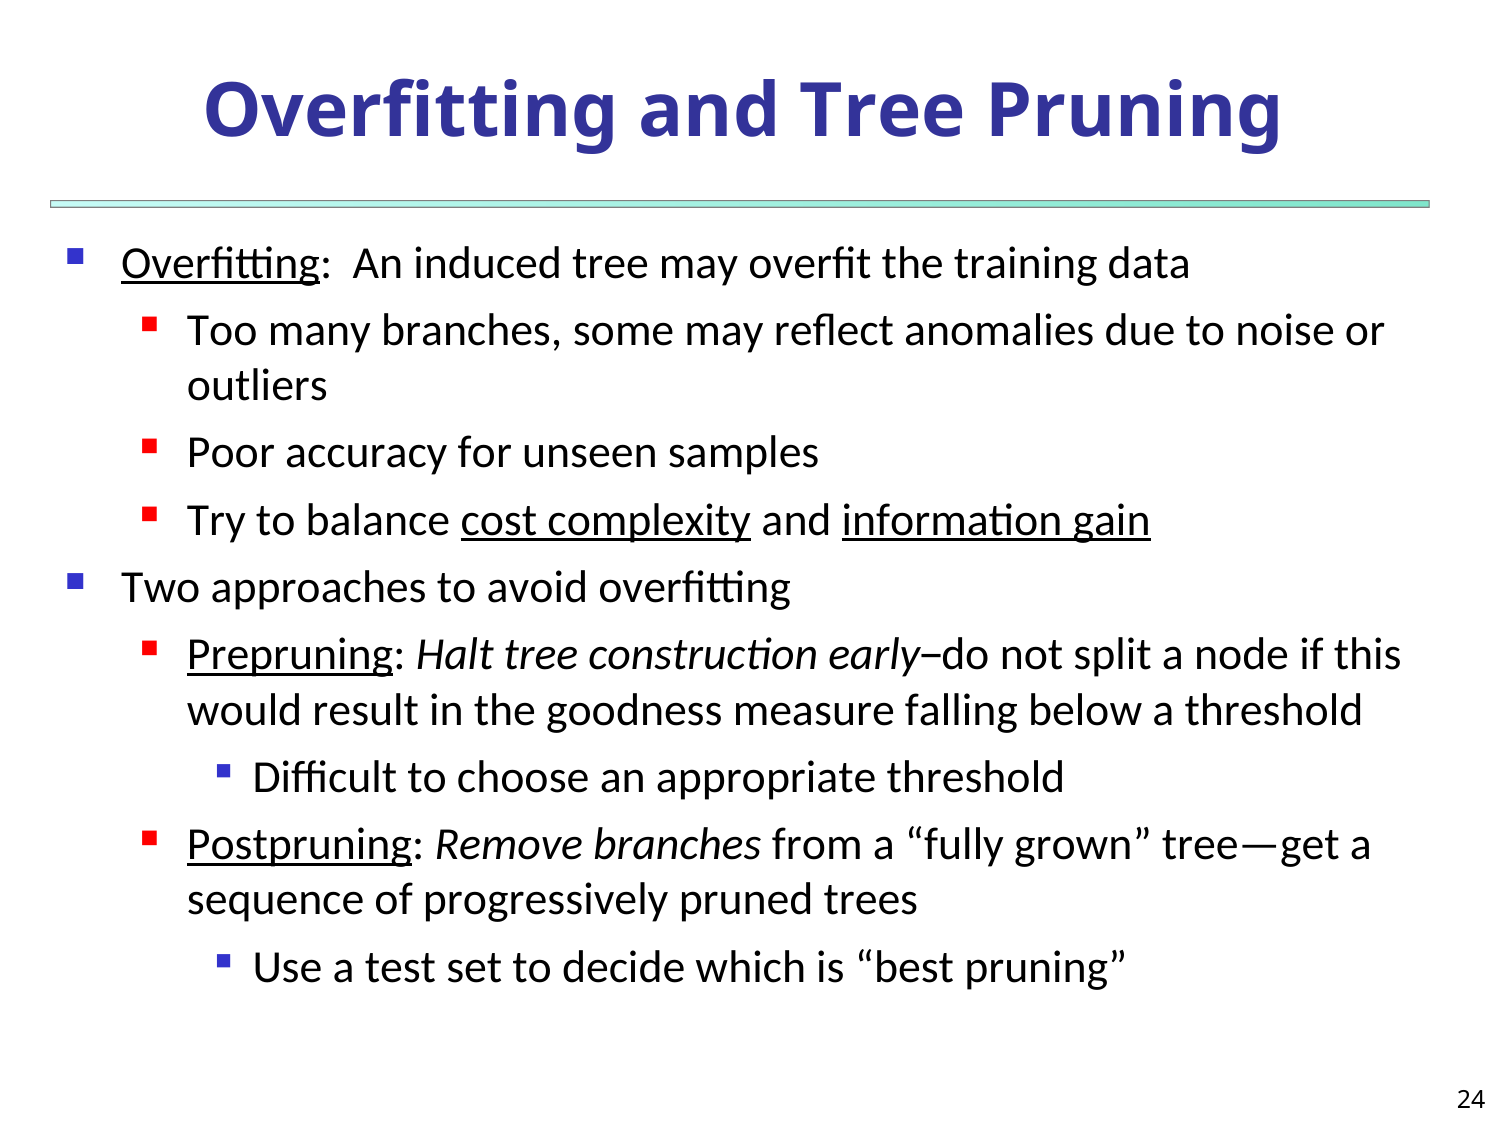

# Overfitting and Tree Pruning
Overfitting: An induced tree may overfit the training data
Too many branches, some may reflect anomalies due to noise or outliers
Poor accuracy for unseen samples
Try to balance cost complexity and information gain
Two approaches to avoid overfitting
Prepruning: Halt tree construction early ̵ do not split a node if this would result in the goodness measure falling below a threshold
Difficult to choose an appropriate threshold
Postpruning: Remove branches from a “fully grown” tree—get a sequence of progressively pruned trees
Use a test set to decide which is “best pruning”